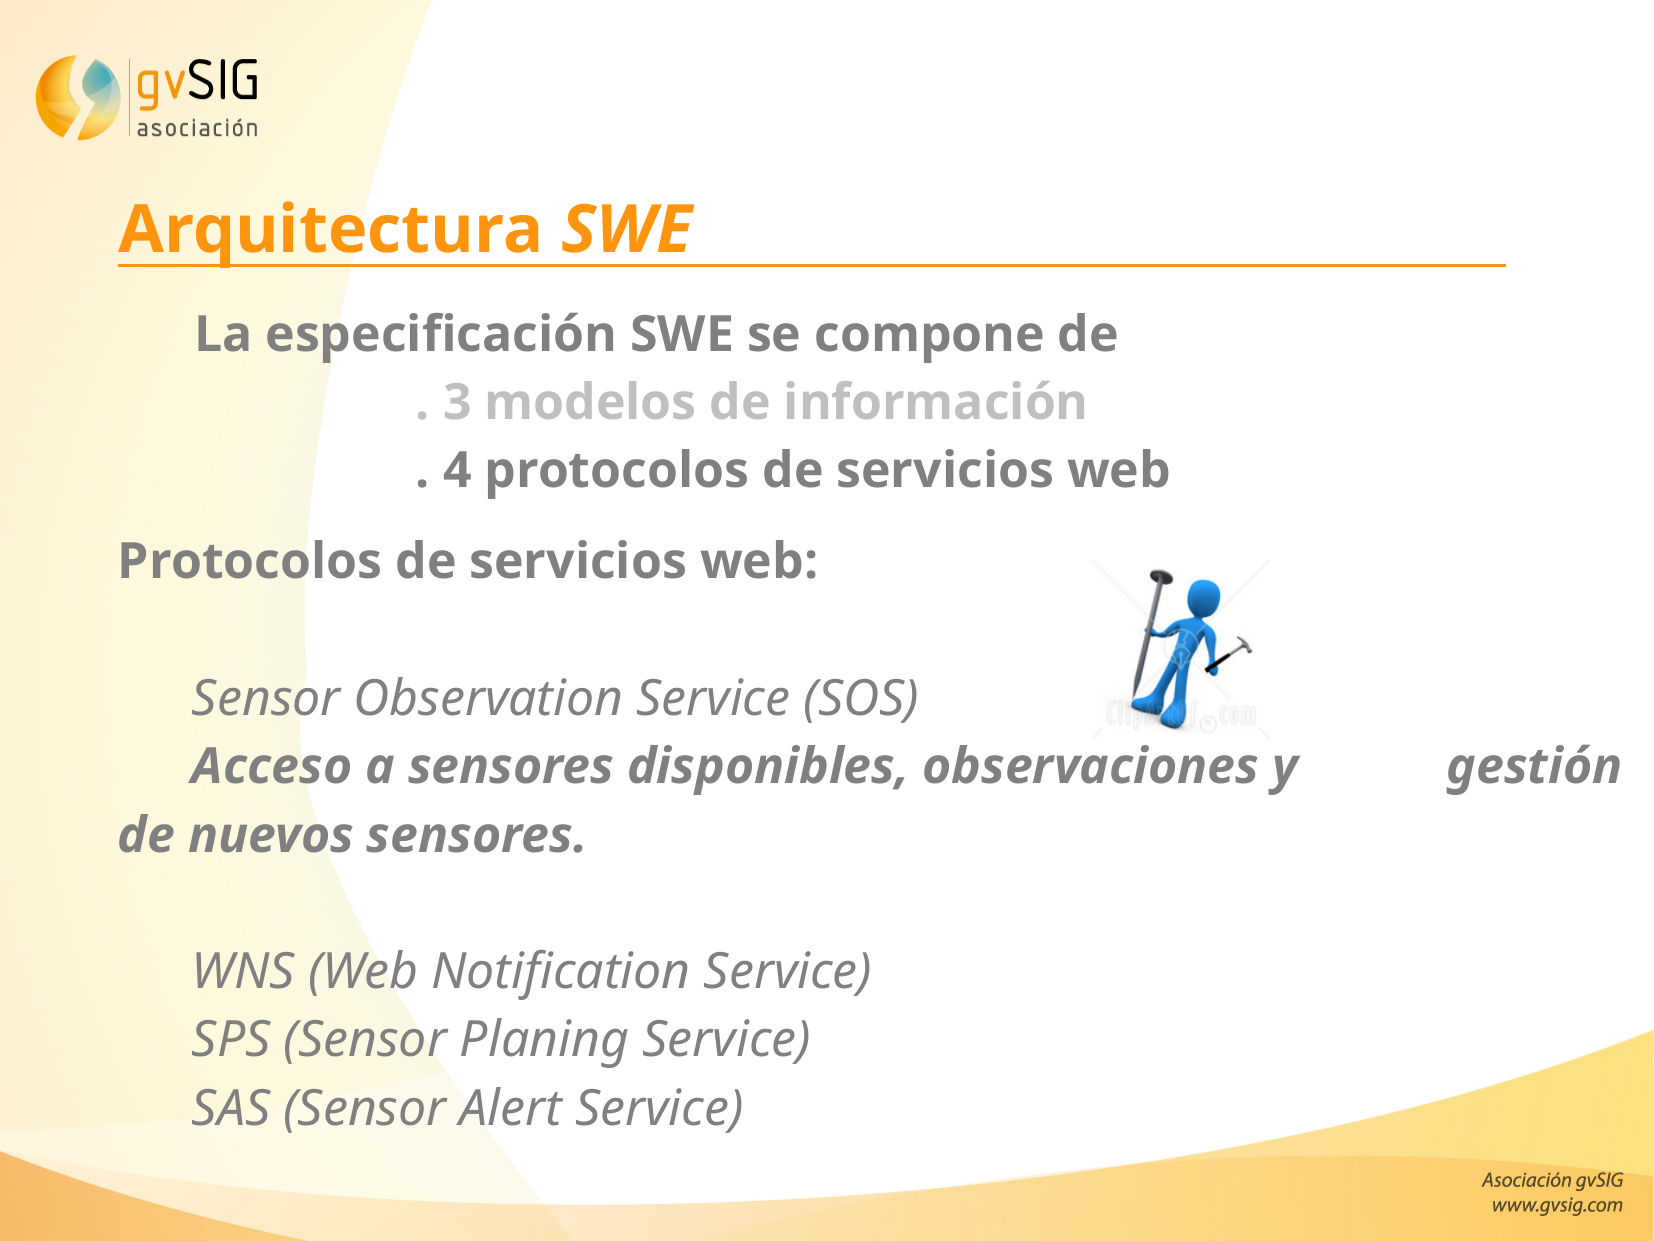

# Arquitectura SWE
La especificación SWE se compone de
			. 3 modelos de información
			. 4 protocolos de servicios web
Protocolos de servicios web:
	Sensor Observation Service (SOS)
	Acceso a sensores disponibles, observaciones y 		gestión de nuevos sensores.
	WNS (Web Notification Service)
	SPS (Sensor Planing Service)
	SAS (Sensor Alert Service)